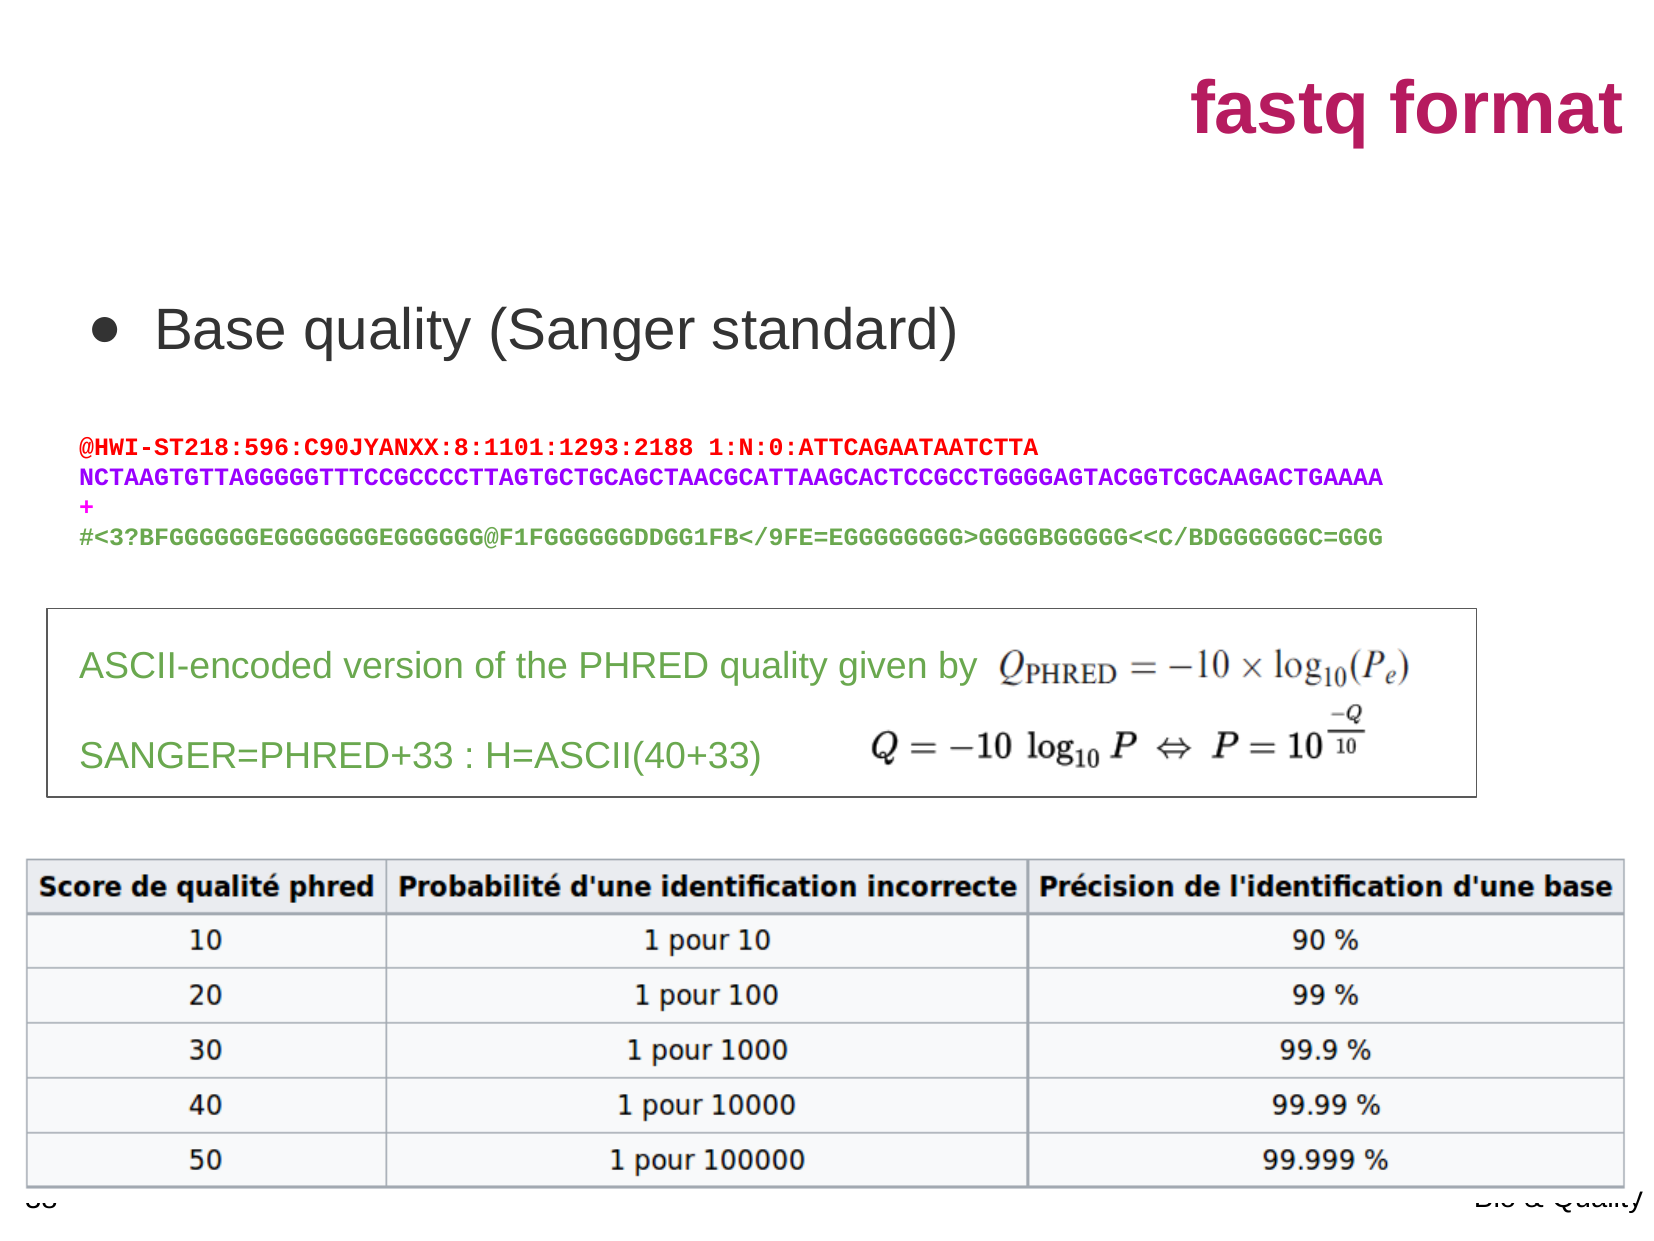

fastq format
Base quality (Sanger standard)
@HWI-ST218:596:C90JYANXX:8:1101:1293:2188 1:N:0:ATTCAGAATAATCTTA
NCTAAGTGTTAGGGGGTTTCCGCCCCTTAGTGCTGCAGCTAACGCATTAAGCACTCCGCCTGGGGAGTACGGTCGCAAGACTGAAAA
+
#<3?BFGGGGGGEGGGGGGGEGGGGGG@F1FGGGGGGDDGG1FB</9FE=EGGGGGGGG>GGGGBGGGGG<<C/BDGGGGGGC=GGG
ASCII-encoded version of the PHRED quality given by
SANGER=PHRED+33 : H=ASCII(40+33)